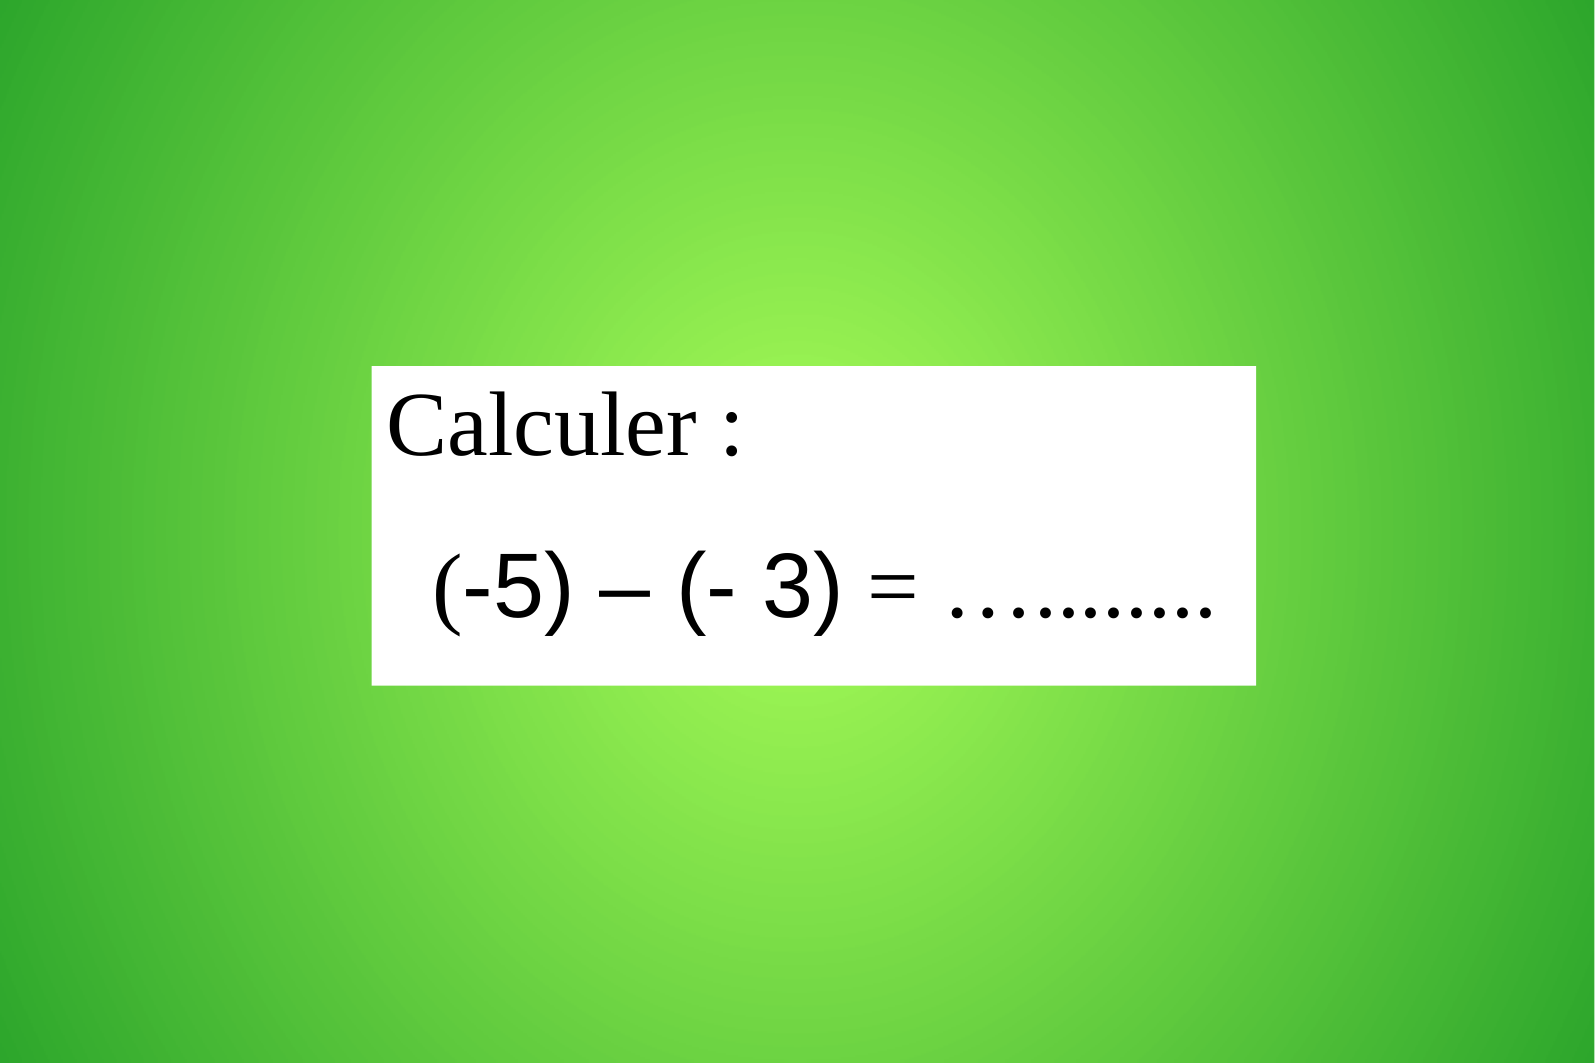

Calculer :
 (-5) – (- 3) = …........